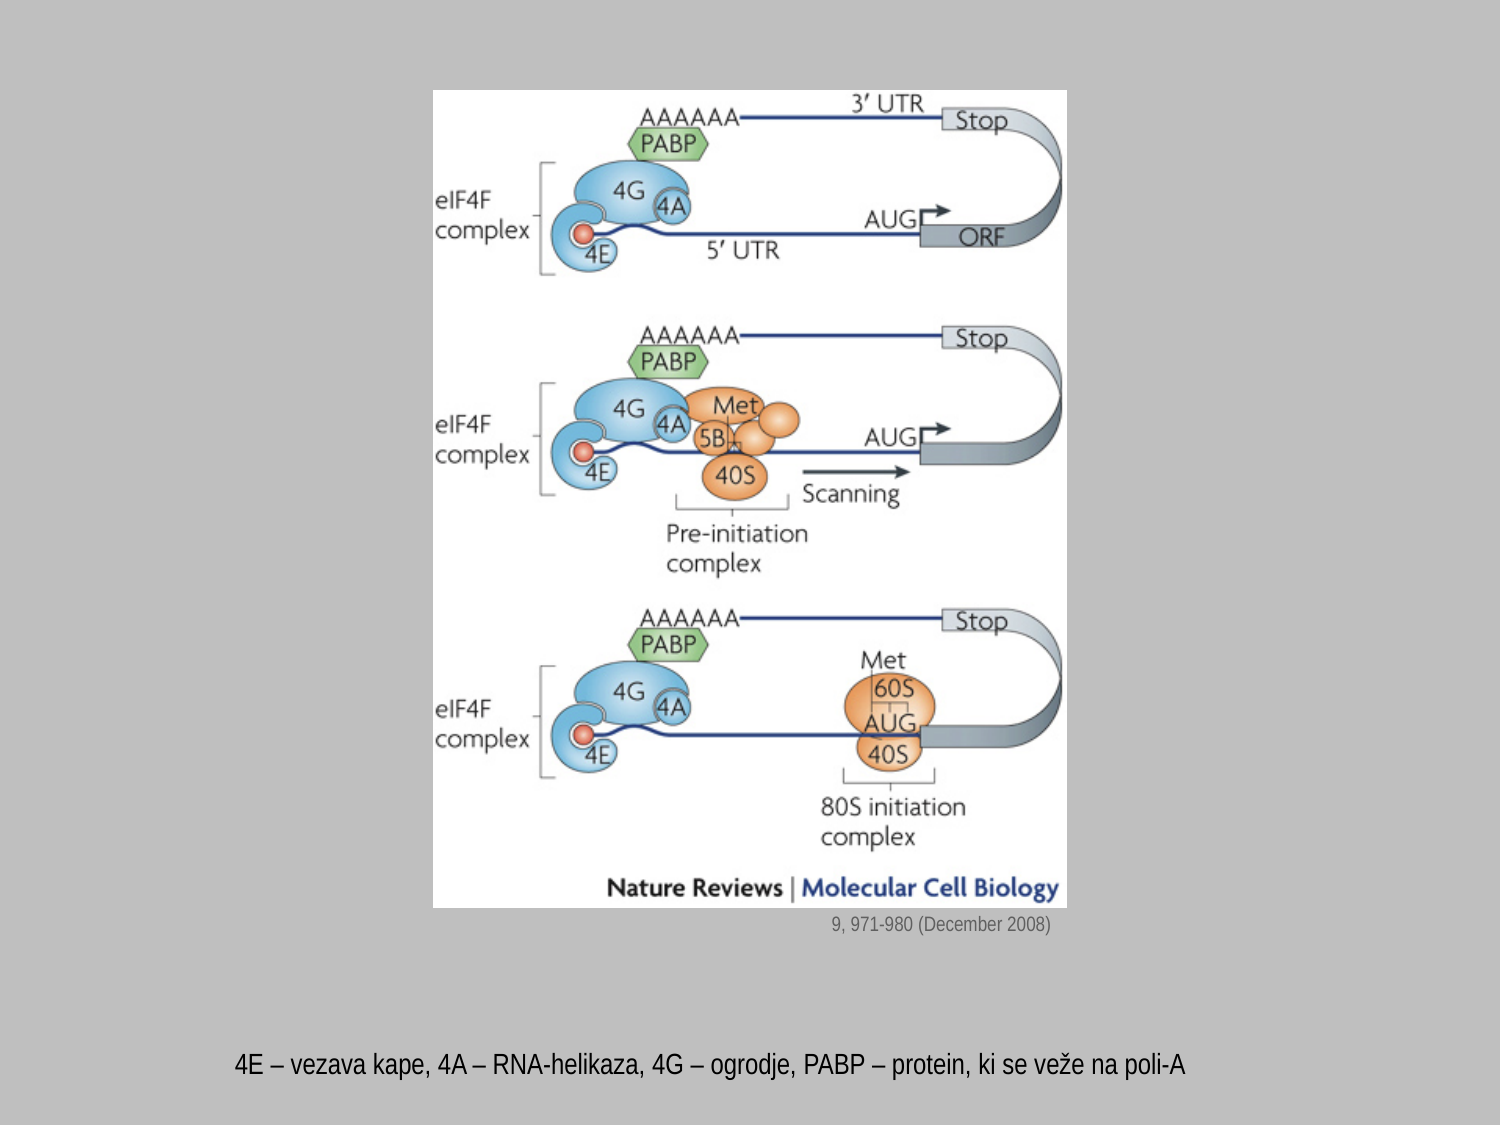

9, 971-980 (December 2008)
4E – vezava kape, 4A – RNA-helikaza, 4G – ogrodje, PABP – protein, ki se veže na poli-A